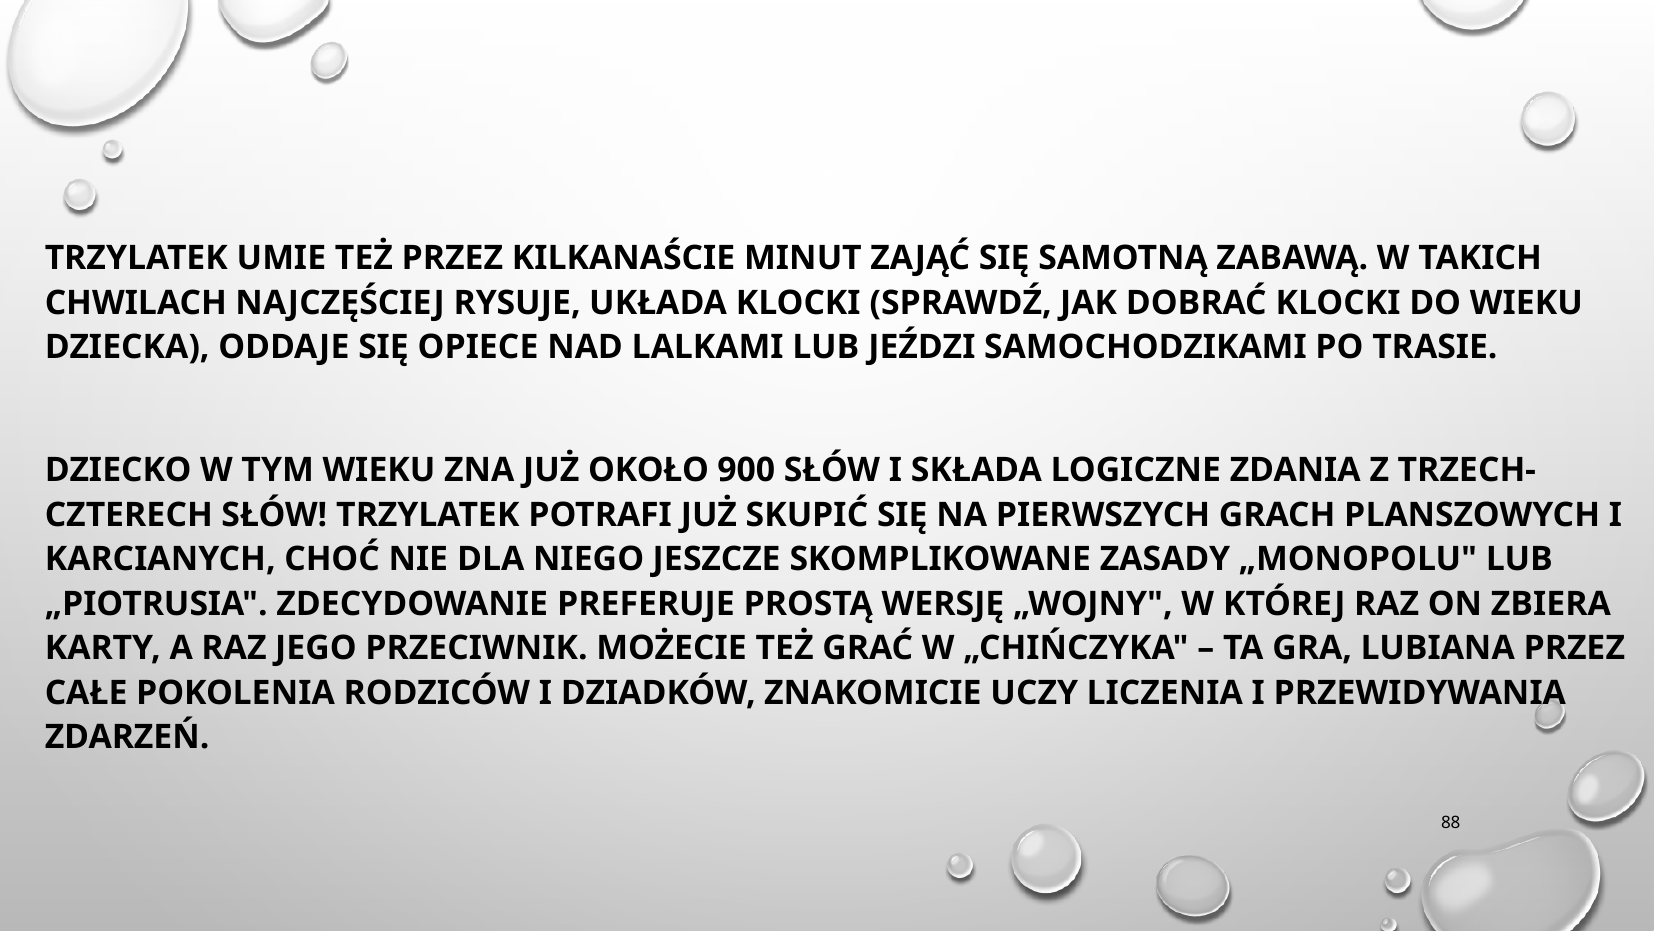

# Trzylatek umie też przez kilkanaście minut zająć się samotną zabawą. W takich chwilach najczęściej rysuje, układa klocki (sprawdź, jak dobrać klocki do wieku dziecka), oddaje się opiece nad lalkami lub jeździ samochodzikami po trasie.
Dziecko w tym wieku zna już około 900 słów i składa logiczne zdania z trzech-czterech słów! Trzylatek potrafi już skupić się na pierwszych grach planszowych i karcianych, choć nie dla niego jeszcze skomplikowane zasady „Monopolu" lub „Piotrusia". Zdecydowanie preferuje prostą wersję „Wojny", w której raz on zbiera karty, a raz jego przeciwnik. Możecie też grać w „Chińczyka" – ta gra, lubiana przez całe pokolenia rodziców i dziadków, znakomicie uczy liczenia i przewidywania zdarzeń.